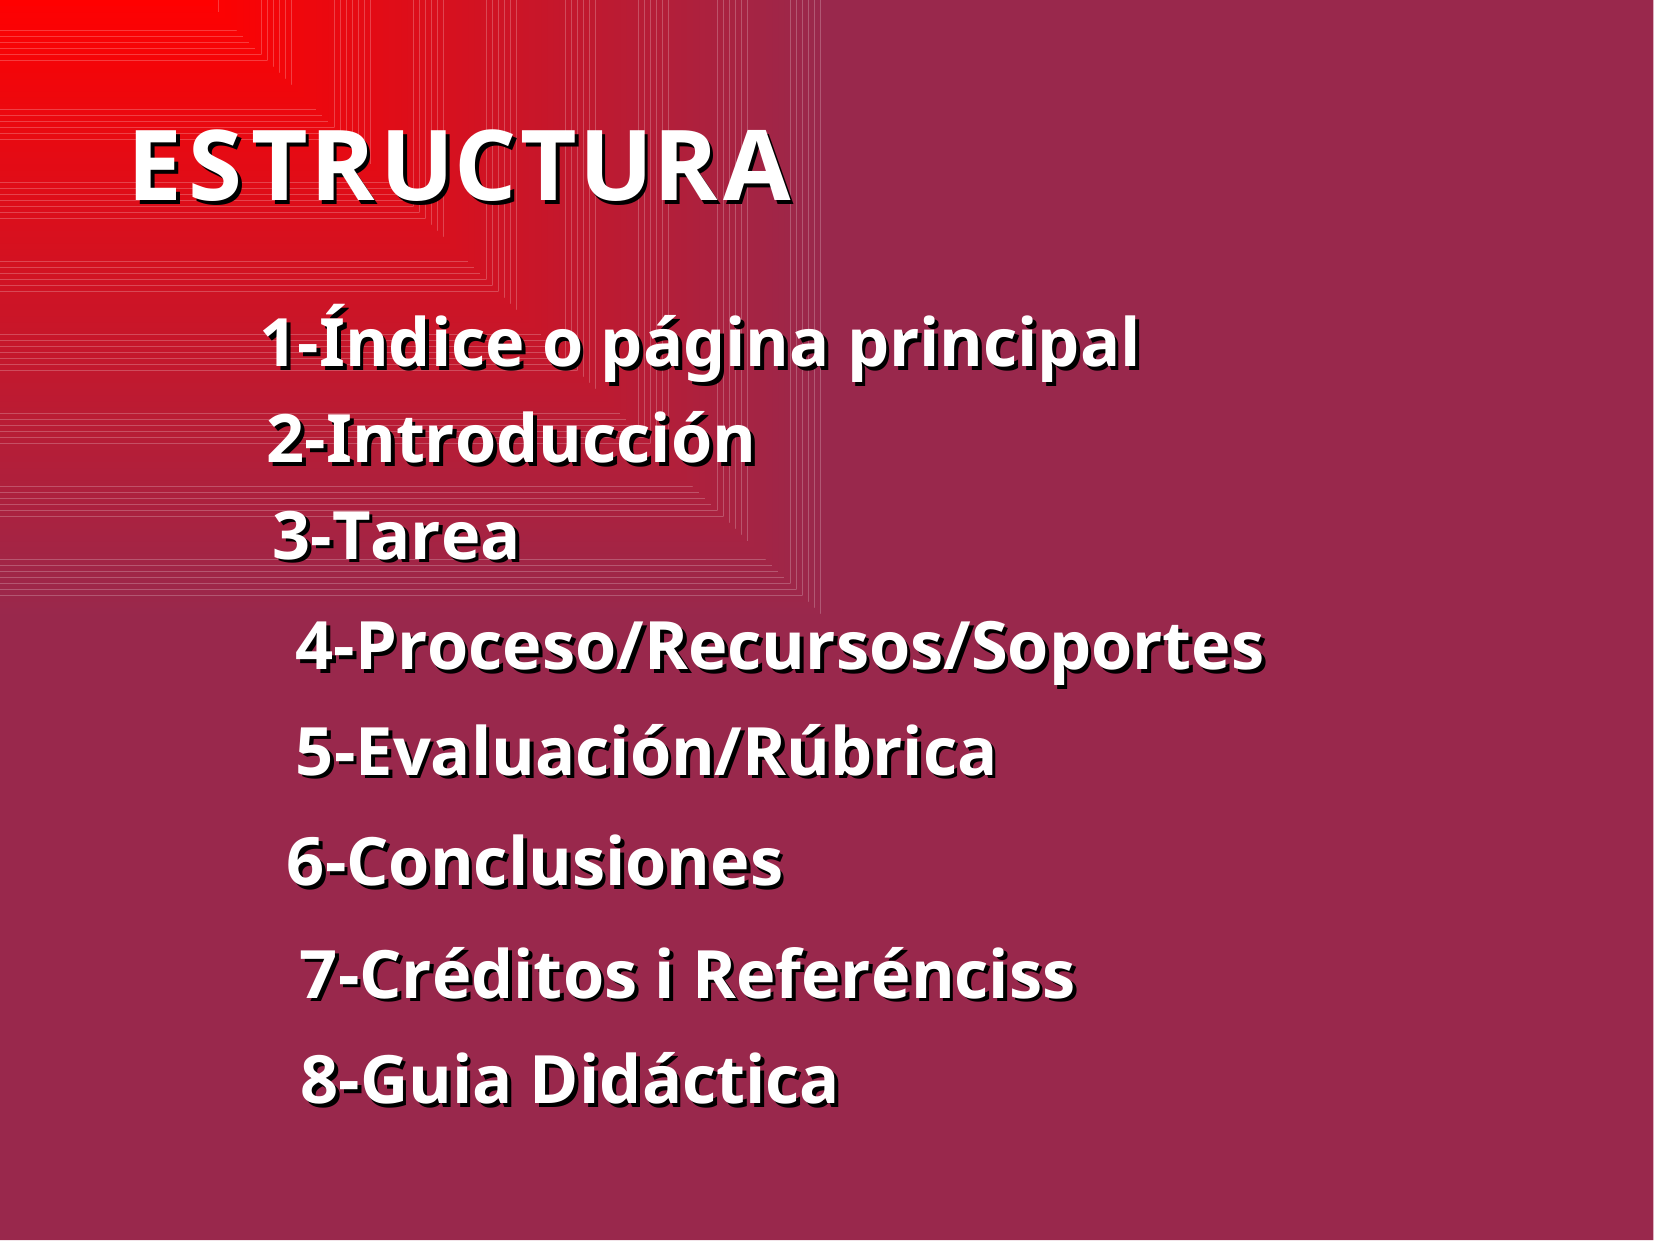

1-Índice o página principal
2-Introducción
3-Tarea
4-Proceso/Recursos/Soportes
5-Evaluación/Rúbrica
6-Conclusiones
7-Créditos i Referénciss
8-Guia Didáctica